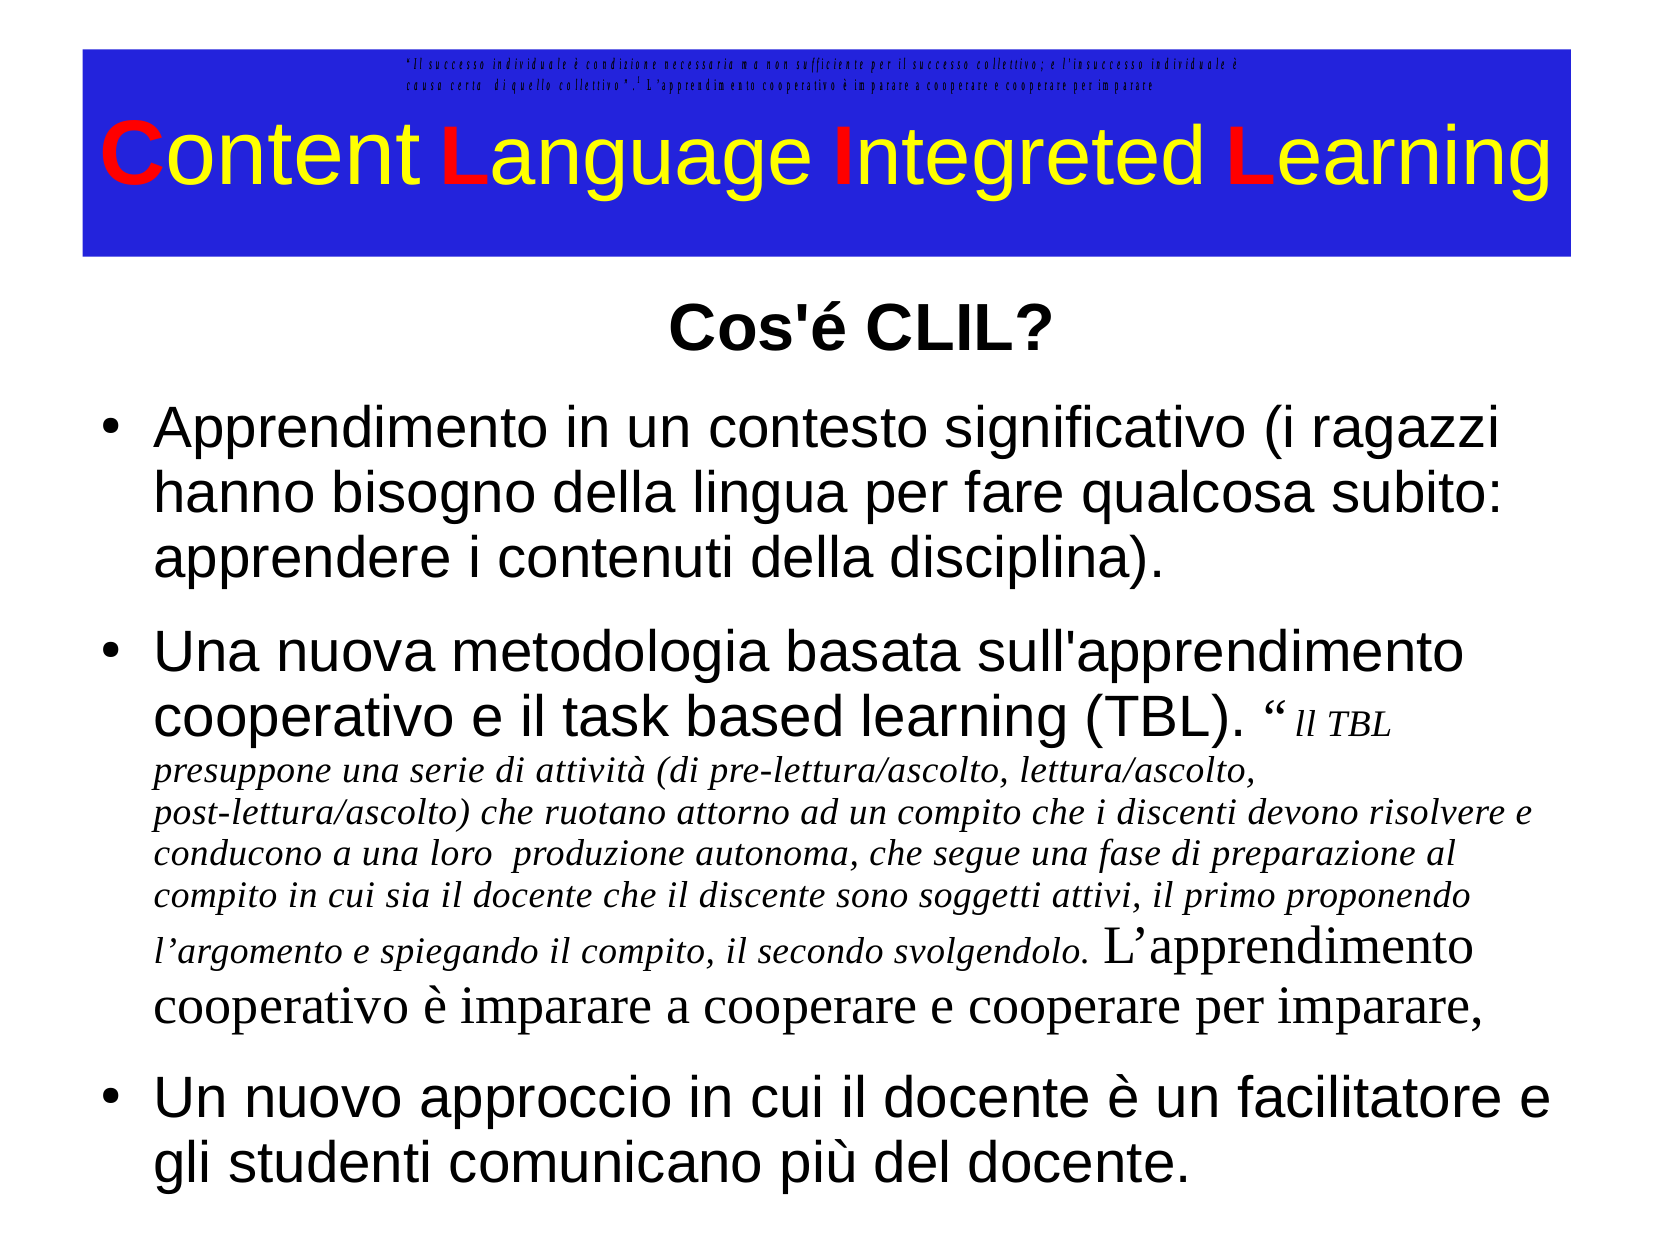

Content Language Integreted Learning
#
Cos'é CLIL?
Apprendimento in un contesto significativo (i ragazzi hanno bisogno della lingua per fare qualcosa subito: apprendere i contenuti della disciplina).
Una nuova metodologia basata sull'apprendimento cooperativo e il task based learning (TBL). “ ll TBL presuppone una serie di attività (di pre-lettura/ascolto, lettura/ascolto, post-lettura/ascolto) che ruotano attorno ad un compito che i discenti devono risolvere e conducono a una loro produzione autonoma, che segue una fase di preparazione al compito in cui sia il docente che il discente sono soggetti attivi, il primo proponendo l’argomento e spiegando il compito, il secondo svolgendolo. L’apprendimento cooperativo è imparare a cooperare e cooperare per imparare,
Un nuovo approccio in cui il docente è un facilitatore e gli studenti comunicano più del docente.